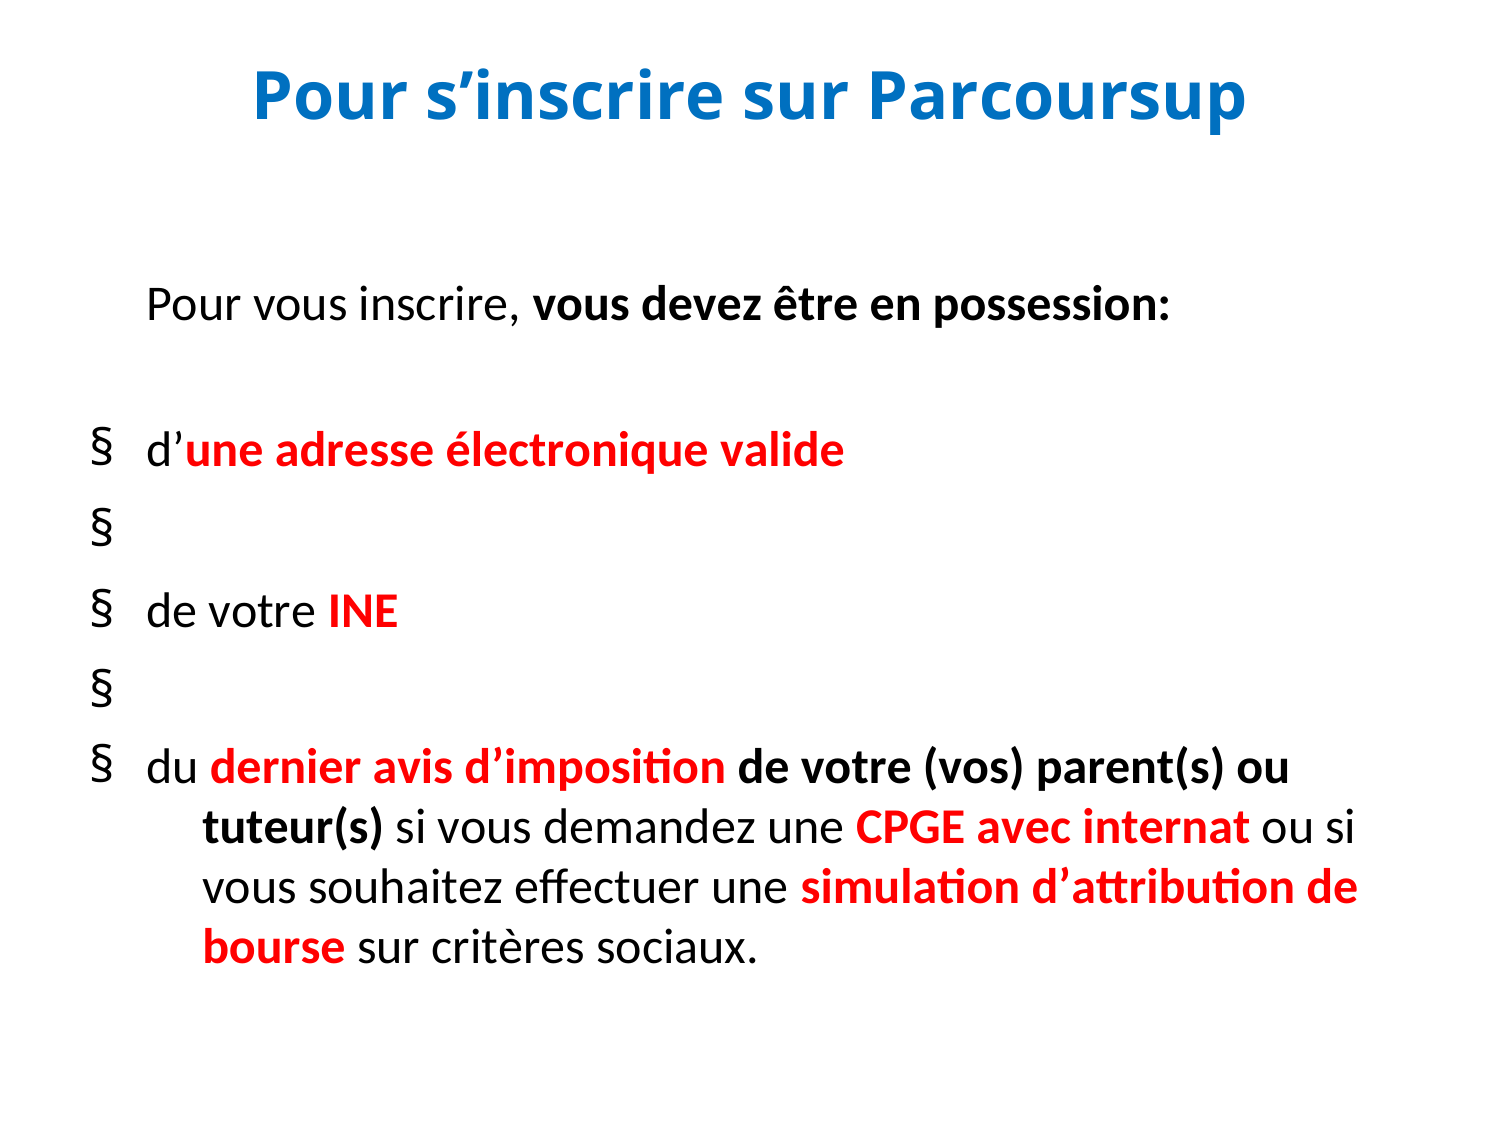

# Pour s’inscrire sur Parcoursup
Pour vous inscrire, vous devez être en possession:
d’une adresse électronique valide
de votre INE
du dernier avis d’imposition de votre (vos) parent(s) ou tuteur(s) si vous demandez une CPGE avec internat ou si vous souhaitez effectuer une simulation d’attribution de bourse sur critères sociaux.